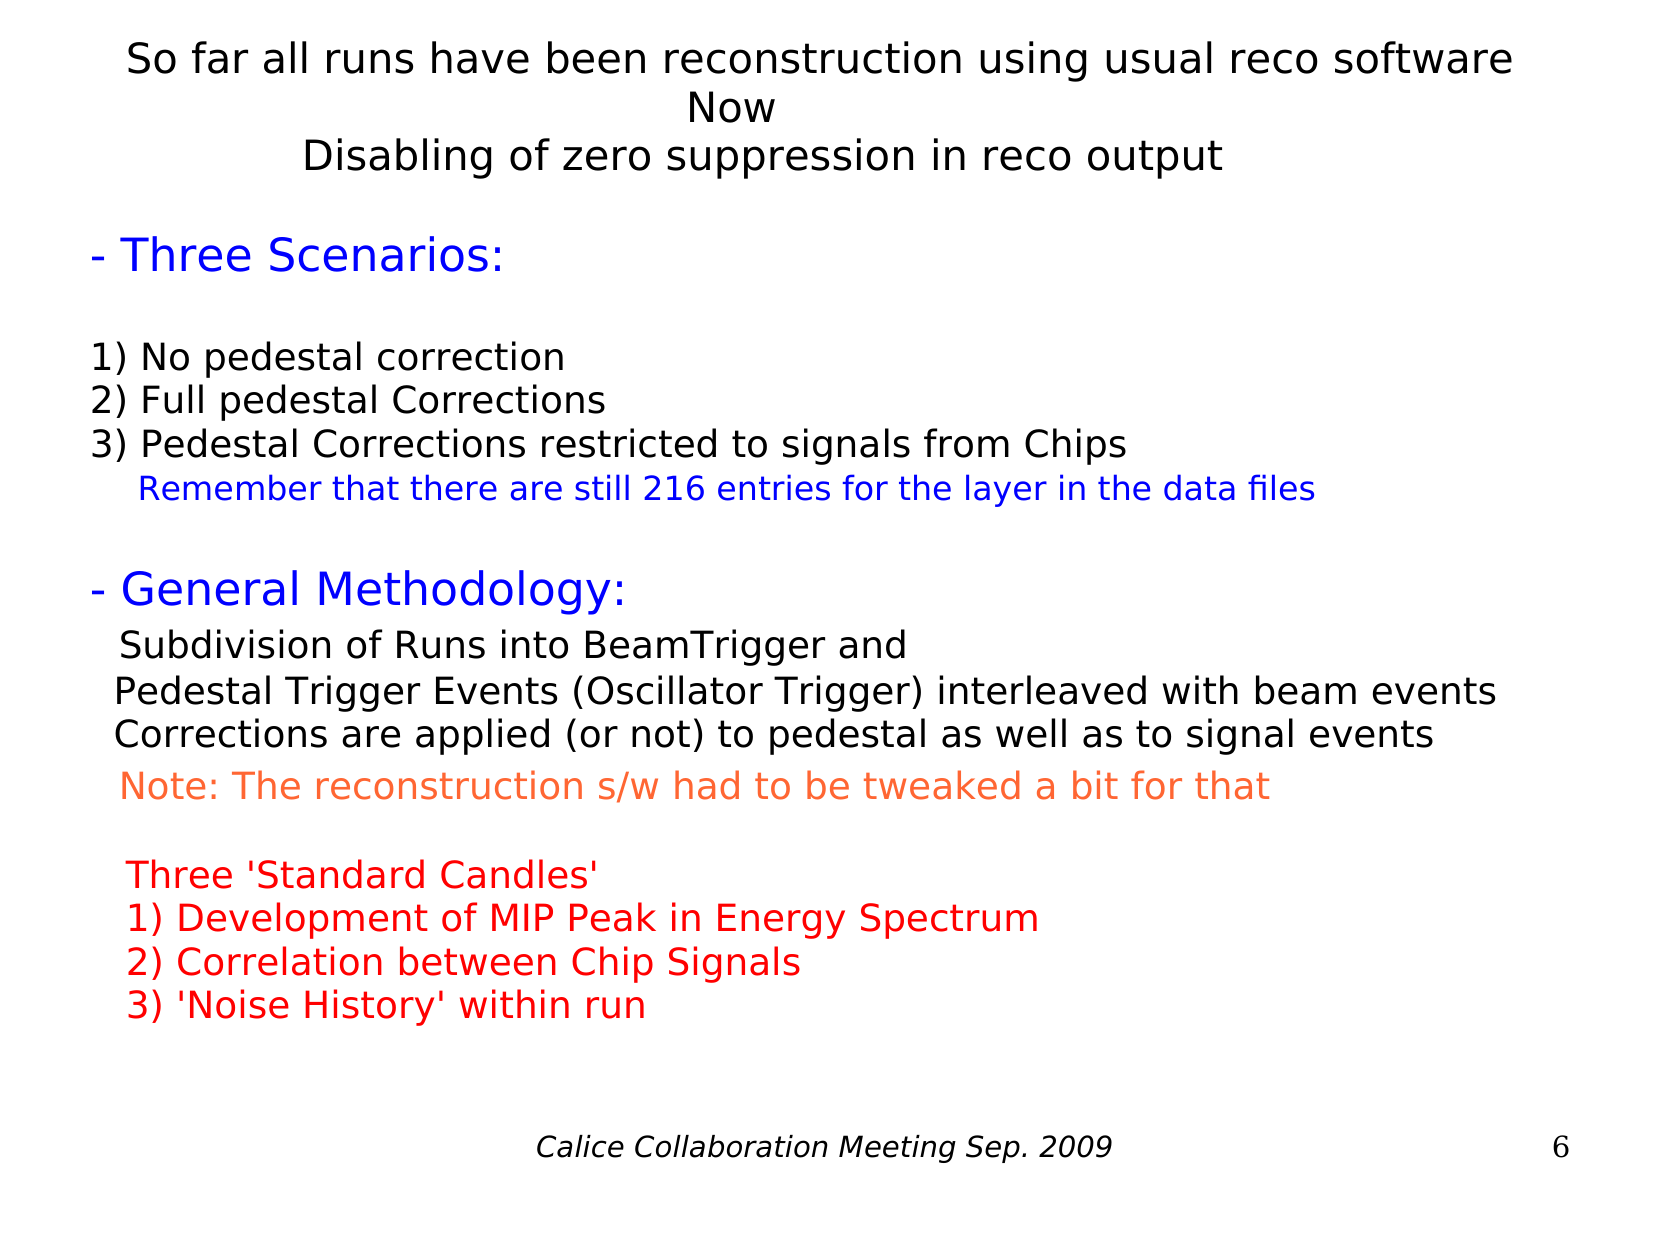

So far all runs have been reconstruction using usual reco software
 Now
 Disabling of zero suppression in reco output
- Three Scenarios:
1) No pedestal correction
2) Full pedestal Corrections
3) Pedestal Corrections restricted to signals from Chips
 Remember that there are still 216 entries for the layer in the data files
- General Methodology:
 Subdivision of Runs into BeamTrigger and
 Pedestal Trigger Events (Oscillator Trigger) interleaved with beam events
 Corrections are applied (or not) to pedestal as well as to signal events
 Note: The reconstruction s/w had to be tweaked a bit for that
 Three 'Standard Candles'
 1) Development of MIP Peak in Energy Spectrum
 2) Correlation between Chip Signals
 3) 'Noise History' within run
6